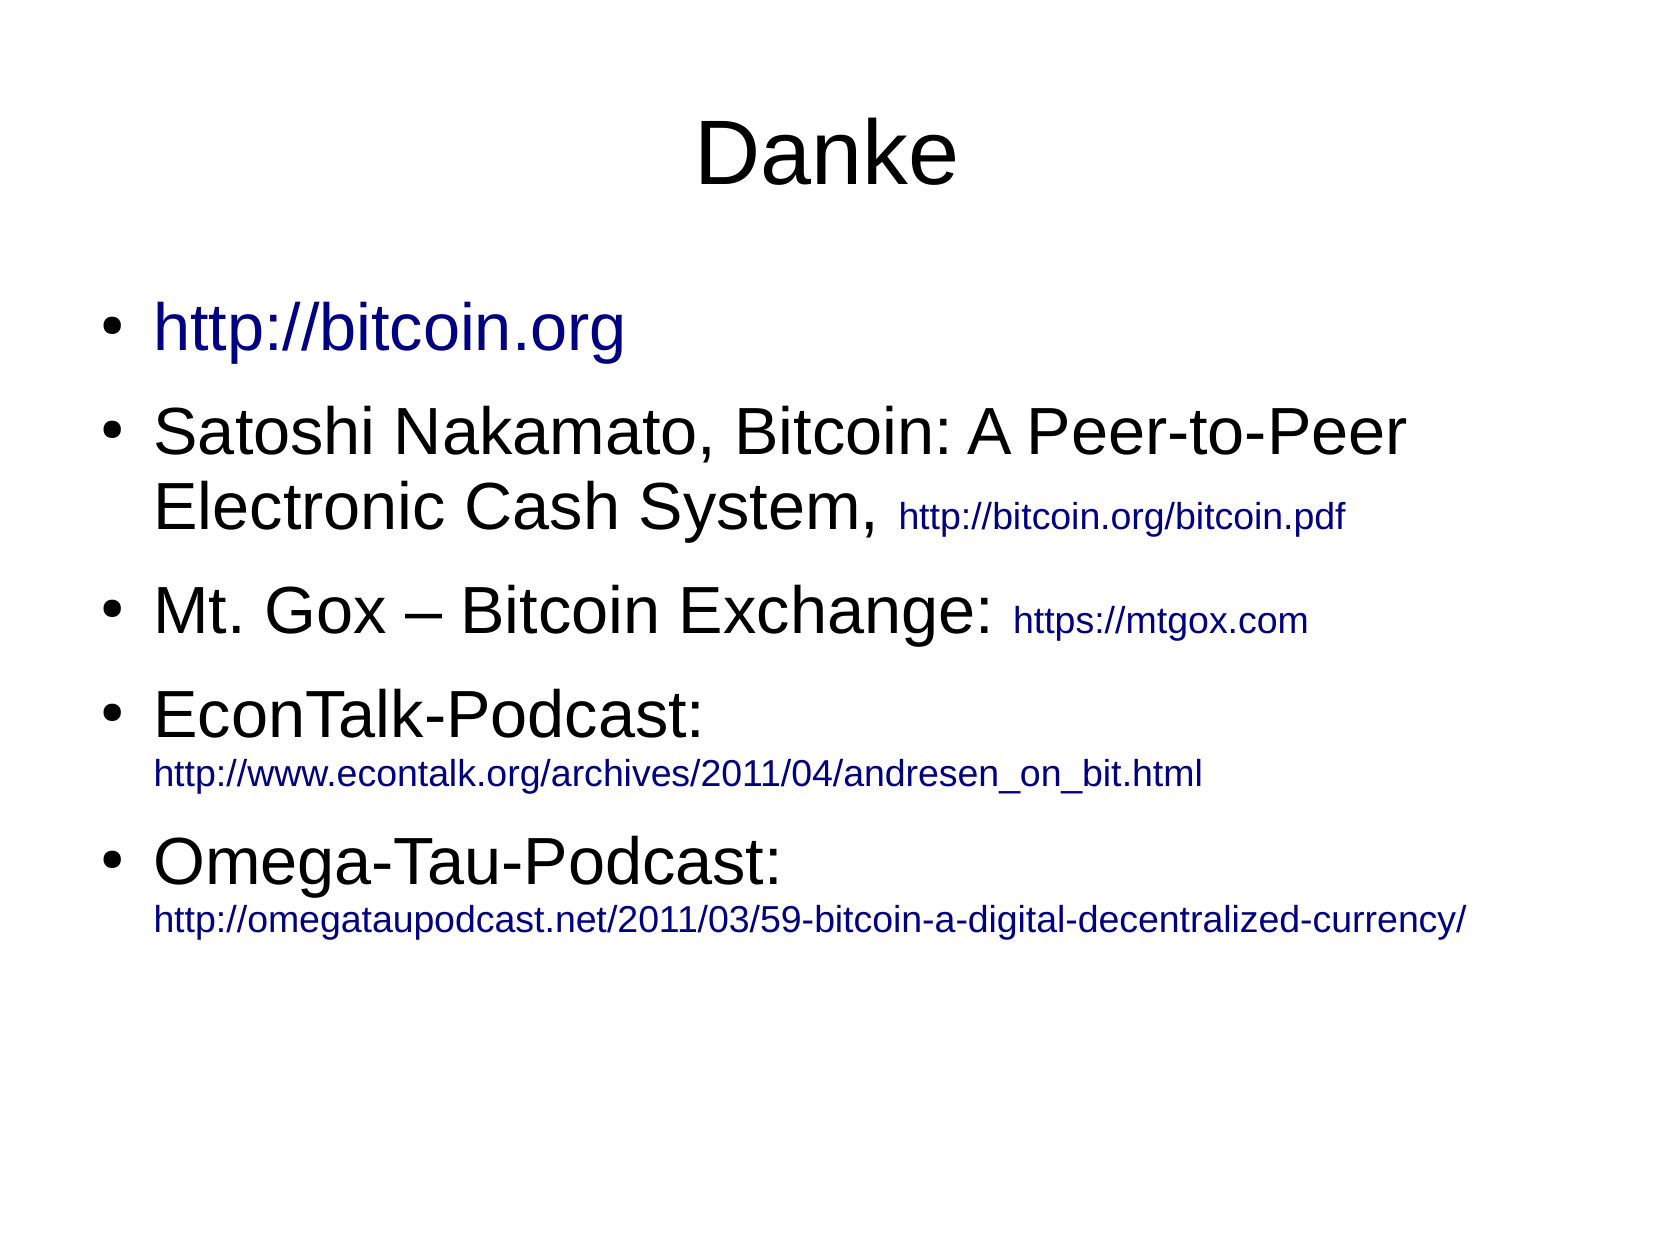

# Danke
http://bitcoin.org
Satoshi Nakamato, Bitcoin: A Peer-to-Peer Electronic Cash System, http://bitcoin.org/bitcoin.pdf
Mt. Gox – Bitcoin Exchange: https://mtgox.com
EconTalk-Podcast: http://www.econtalk.org/archives/2011/04/andresen_on_bit.html
Omega-Tau-Podcast: http://omegataupodcast.net/2011/03/59-bitcoin-a-digital-decentralized-currency/